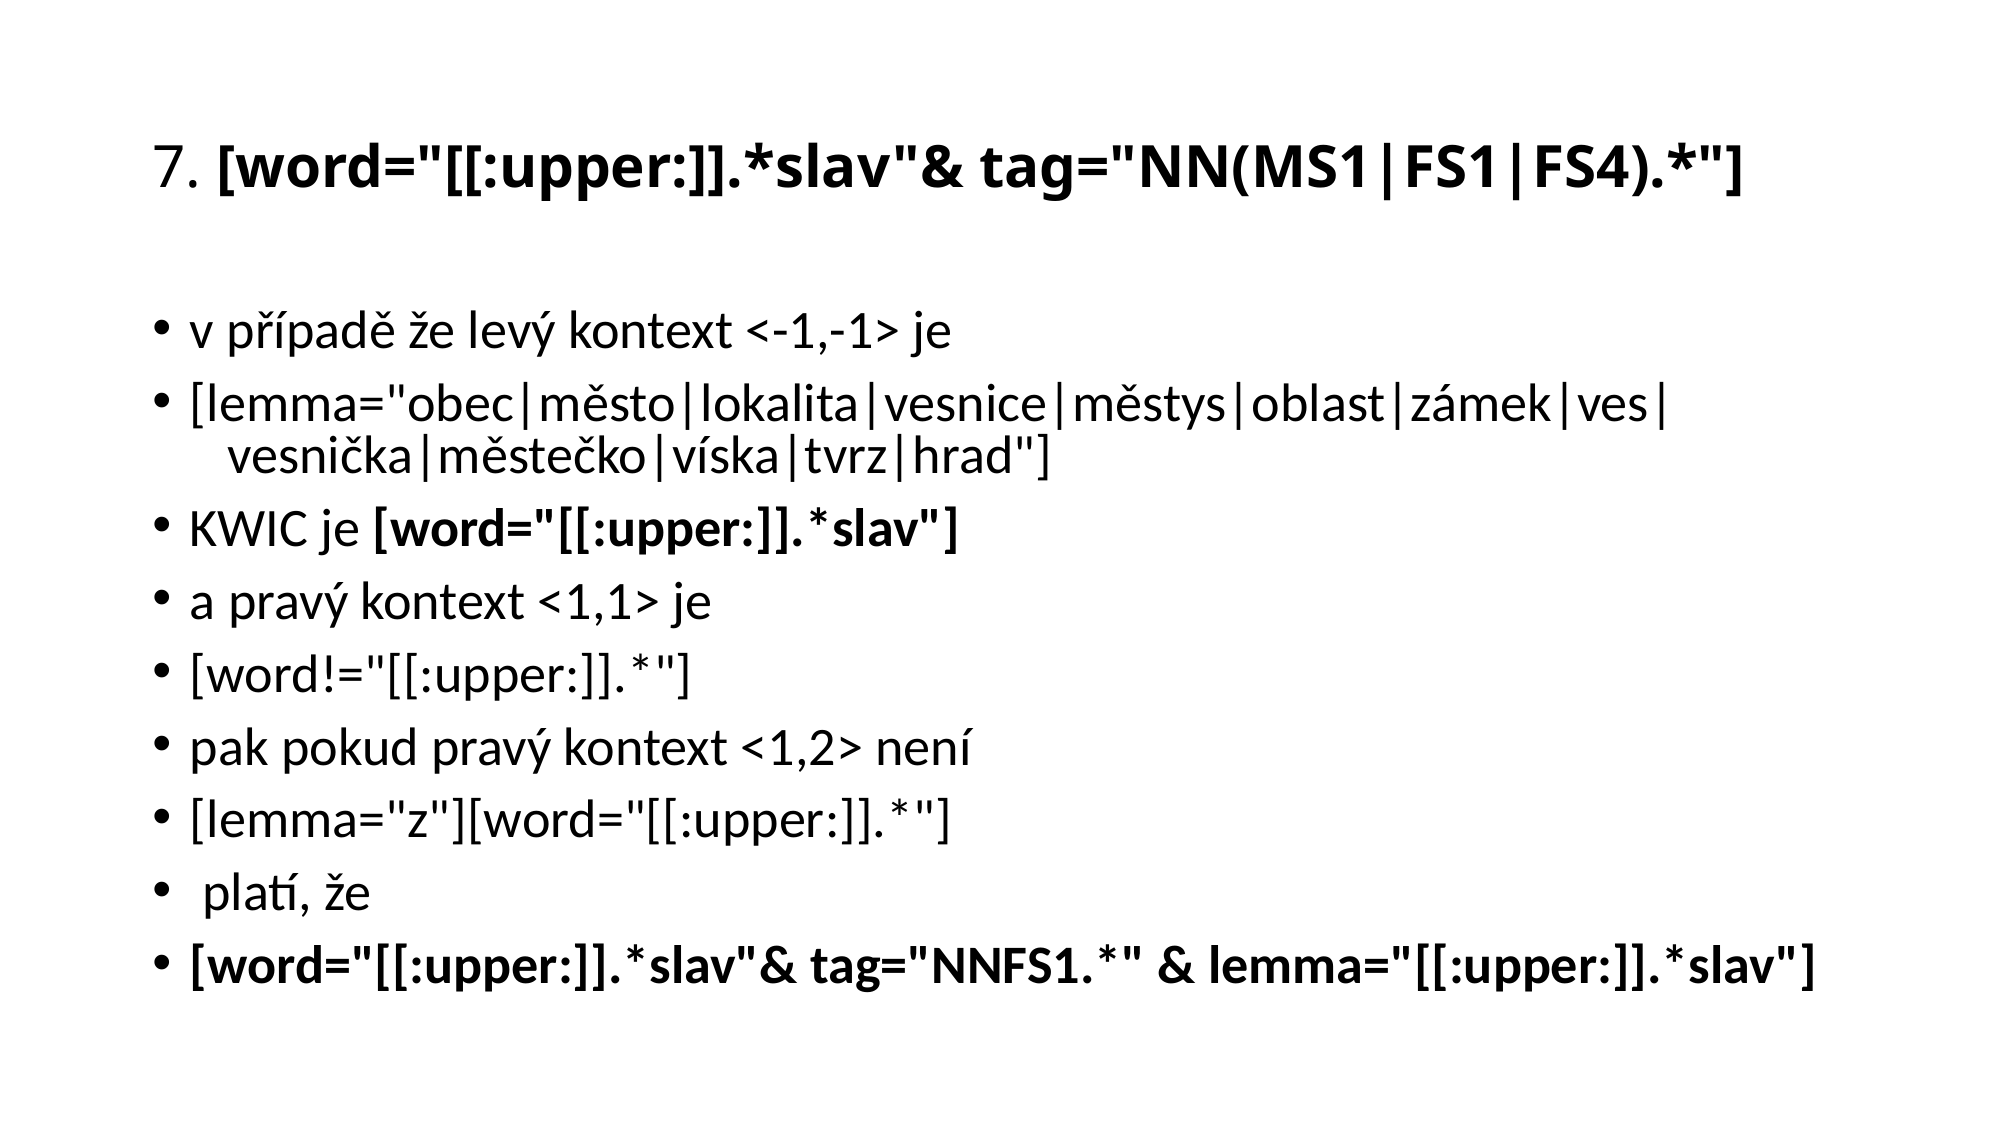

# 7. [word="[[:upper:]].*slav"& tag="NN(MS1|FS1|FS4).*"]
v případě že levý kontext <-1,-1> je
[lemma="obec|město|lokalita|vesnice|městys|oblast|zámek|ves|vesnička|městečko|víska|tvrz|hrad"]
KWIC je [word="[[:upper:]].*slav"]
a pravý kontext <1,1> je
[word!="[[:upper:]].*"]
pak pokud pravý kontext <1,2> není
[lemma="z"][word="[[:upper:]].*"]
 platí, že
[word="[[:upper:]].*slav"& tag="NNFS1.*" & lemma="[[:upper:]].*slav"]